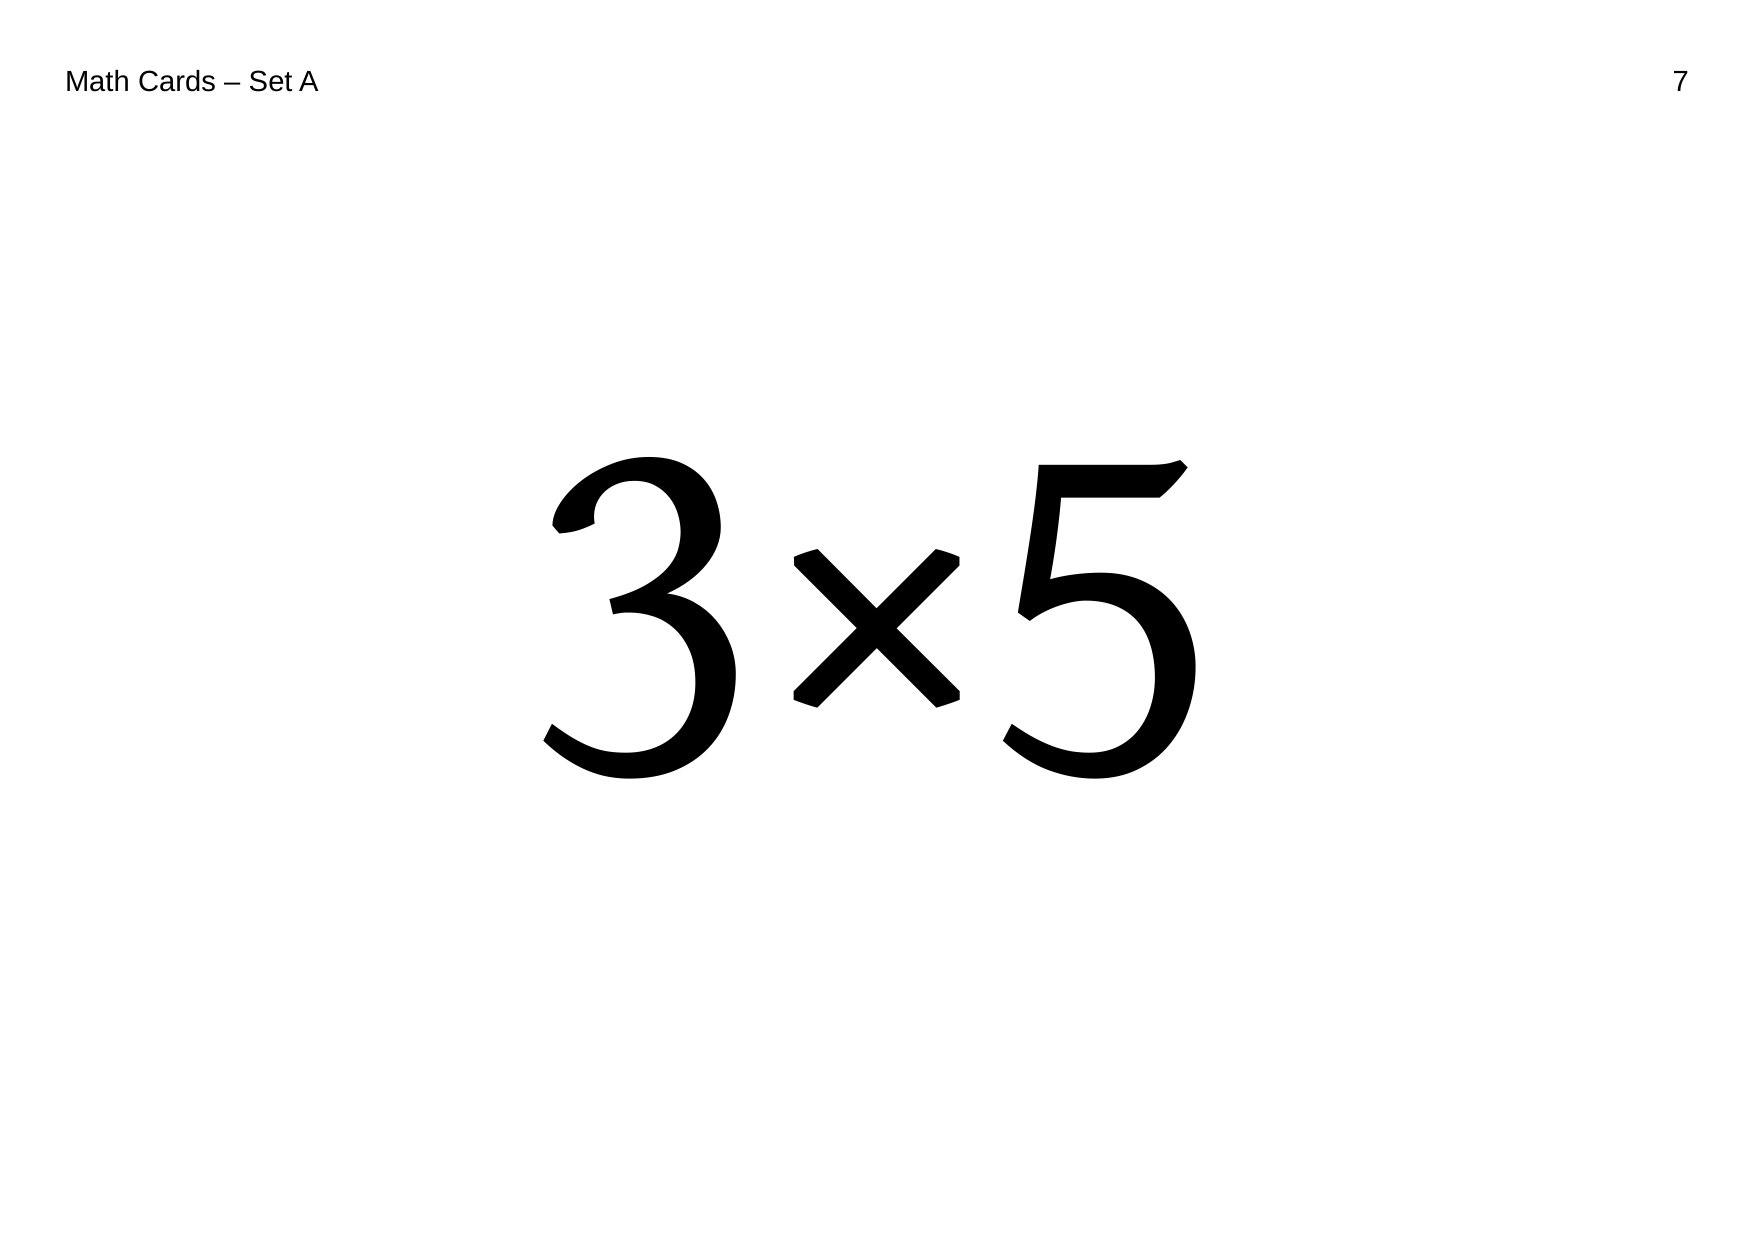

Math Cards – Set A
7
3×5